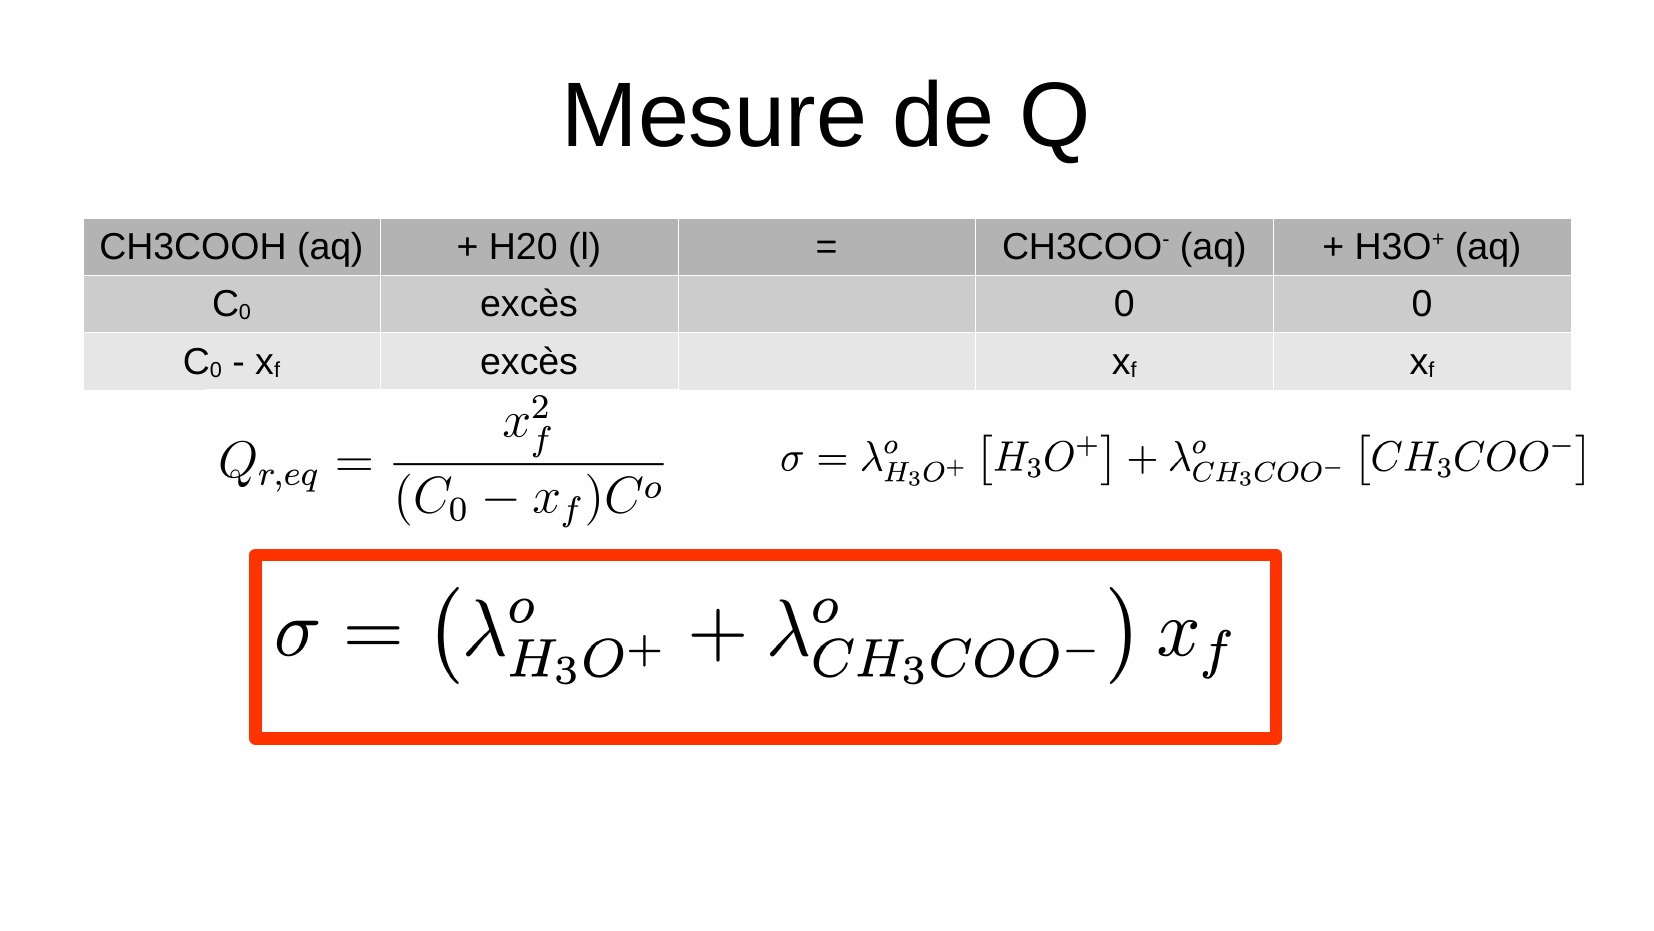

# Mesure de Q
| CH3COOH (aq) | + H20 (l) | = | CH3COO- (aq) | + H3O+ (aq) |
| --- | --- | --- | --- | --- |
| C0 | excès | | 0 | 0 |
| C0 - xf | excès | | xf | xf |